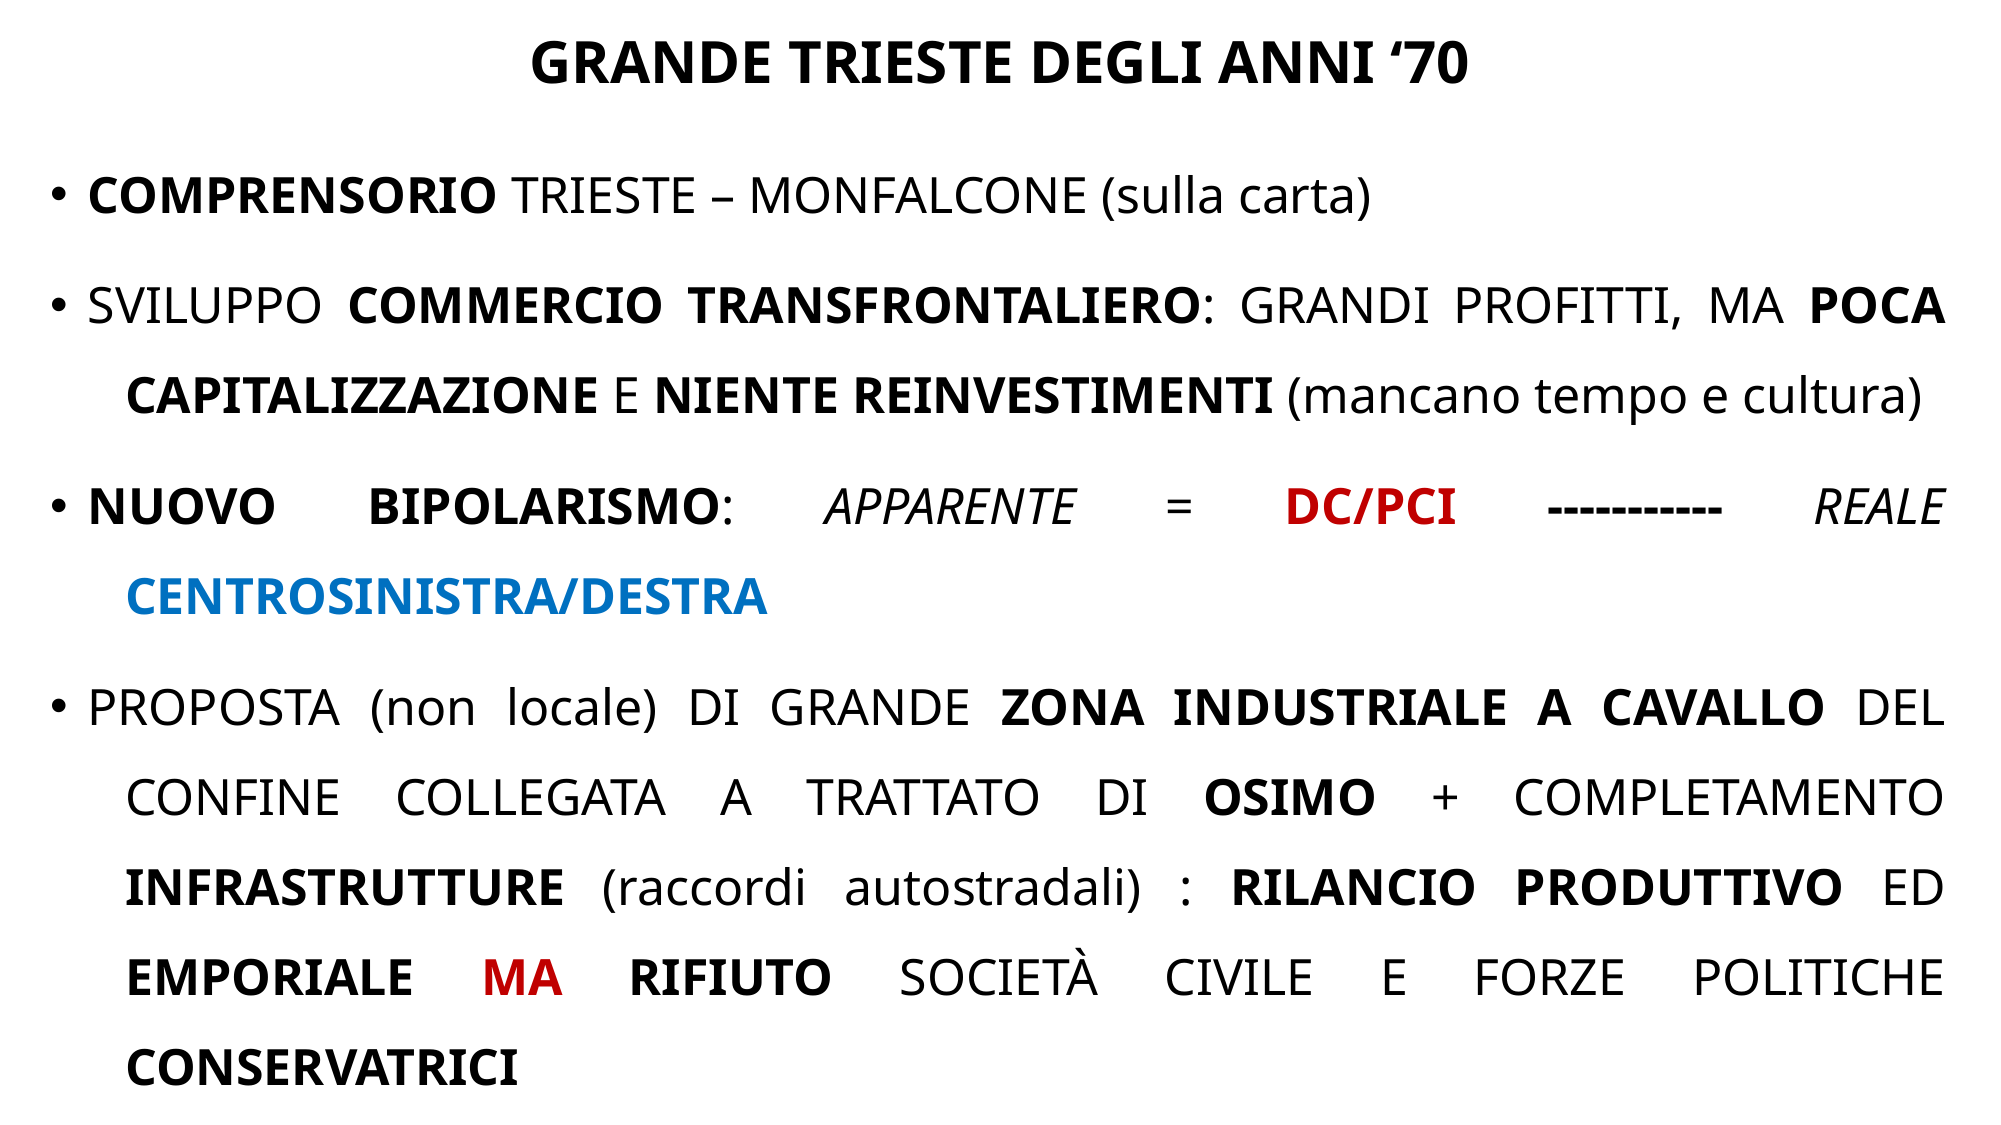

# GRANDE TRIESTE DEGLI ANNI ‘70
COMPRENSORIO TRIESTE – MONFALCONE (sulla carta)
SVILUPPO COMMERCIO TRANSFRONTALIERO: GRANDI PROFITTI, MA POCA CAPITALIZZAZIONE E NIENTE REINVESTIMENTI (mancano tempo e cultura)
NUOVO BIPOLARISMO: APPARENTE = DC/PCI ----------- REALE CENTROSINISTRA/DESTRA
PROPOSTA (non locale) DI GRANDE ZONA INDUSTRIALE A CAVALLO DEL CONFINE COLLEGATA A TRATTATO DI OSIMO + COMPLETAMENTO INFRASTRUTTURE (raccordi autostradali) : RILANCIO PRODUTTIVO ED EMPORIALE MA RIFIUTO SOCIETÀ CIVILE E FORZE POLITICHE CONSERVATRICI